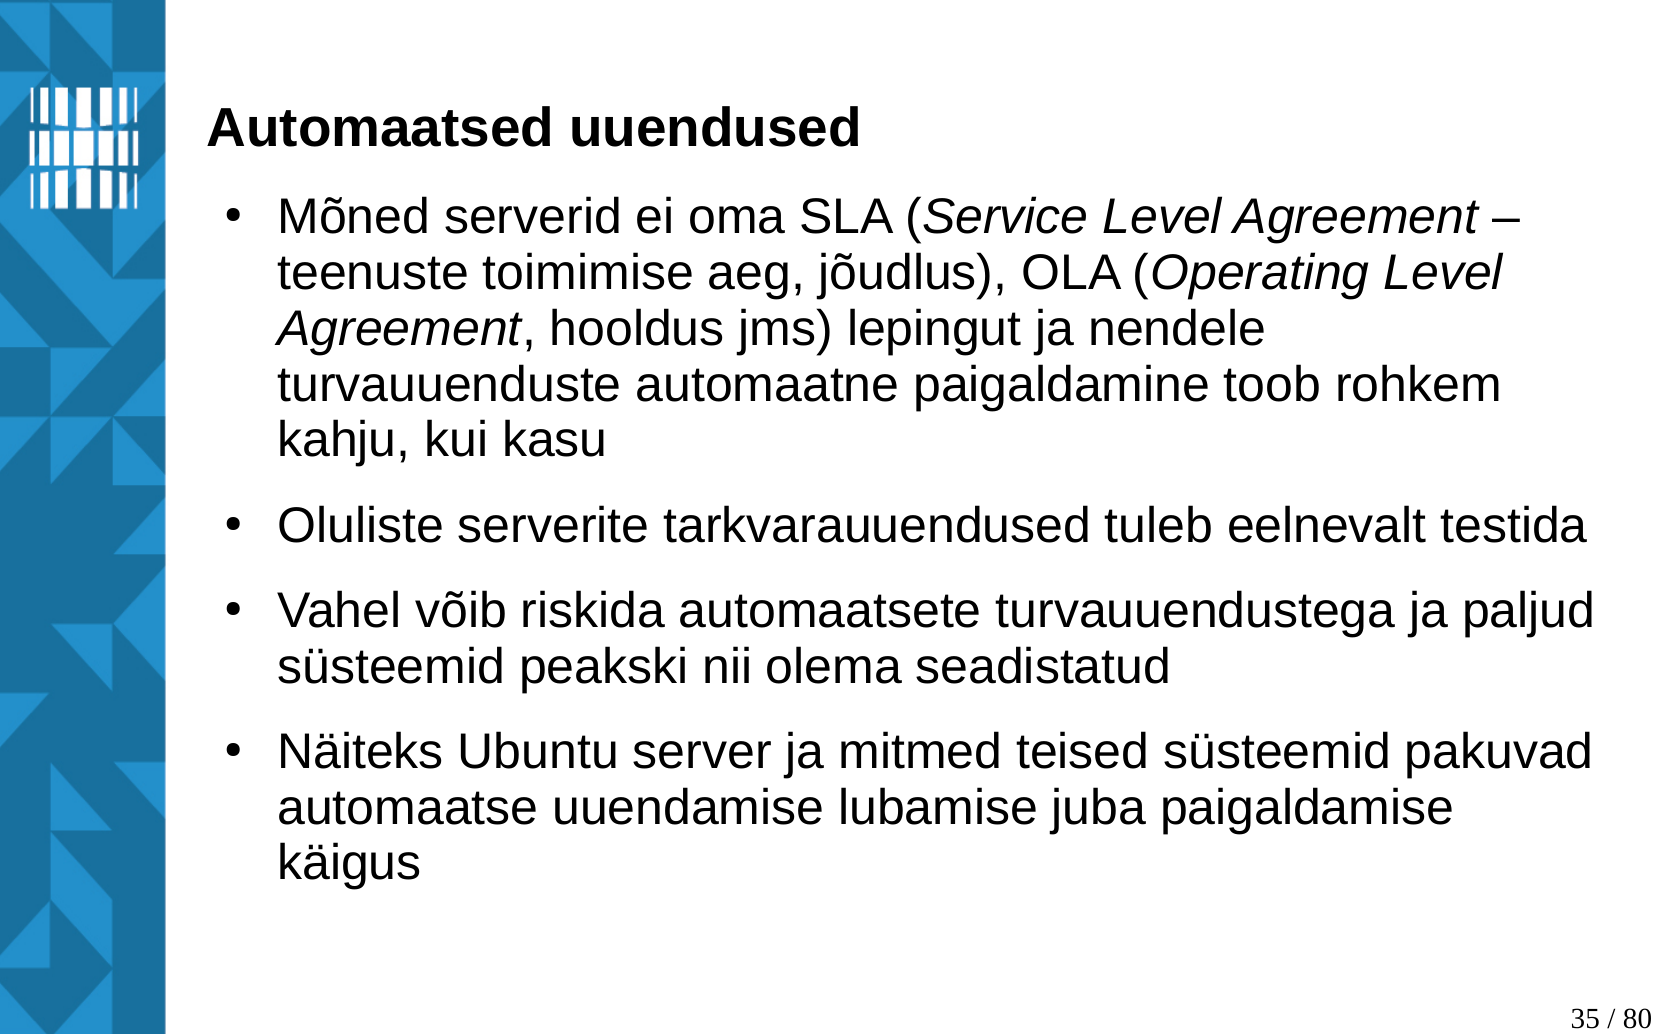

# Automaatsed uuendused
Mõned serverid ei oma SLA (Service Level Agreement – teenuste toimimise aeg, jõudlus), OLA (Operating Level Agreement, hooldus jms) lepingut ja nendele turvauuenduste automaatne paigaldamine toob rohkem kahju, kui kasu
Oluliste serverite tarkvarauuendused tuleb eelnevalt testida
Vahel võib riskida automaatsete turvauuendustega ja paljud süsteemid peakski nii olema seadistatud
Näiteks Ubuntu server ja mitmed teised süsteemid pakuvad automaatse uuendamise lubamise juba paigaldamise käigus
35